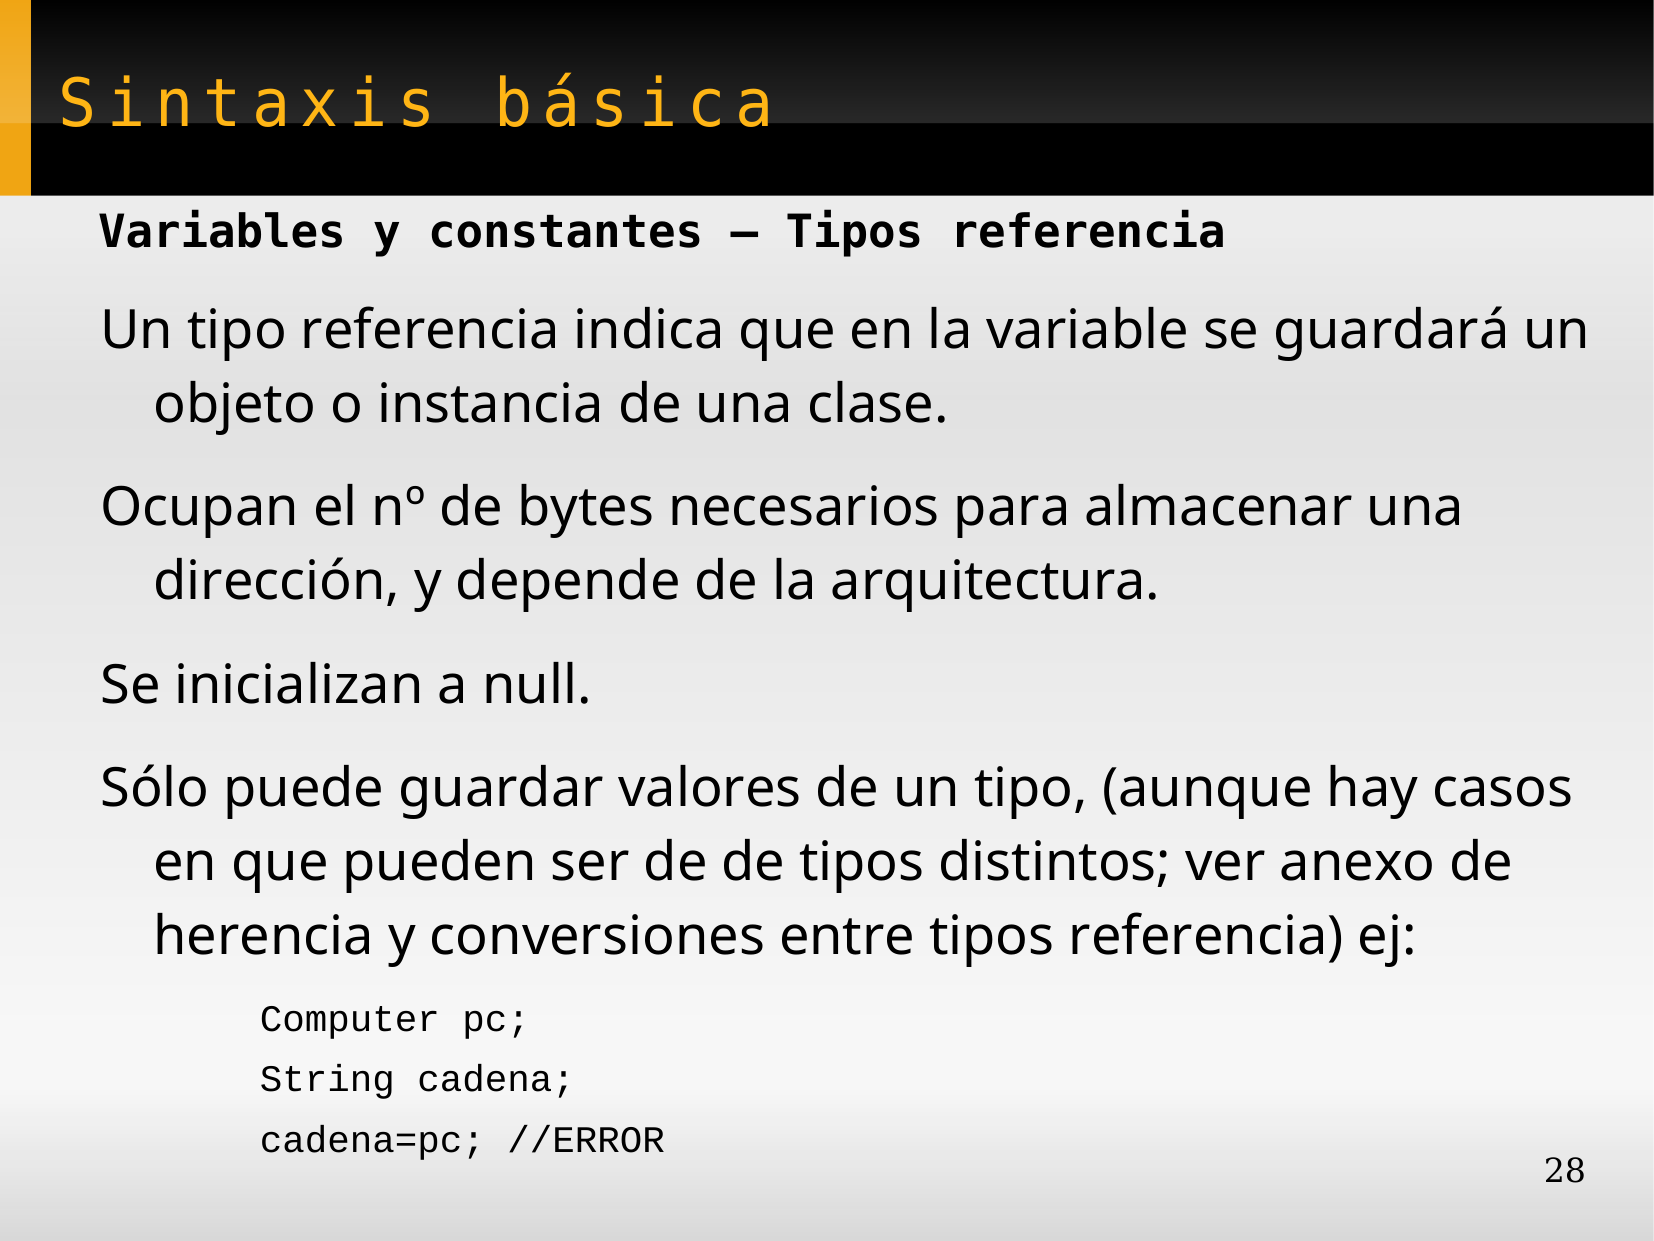

# Sintaxis básica
Variables y constantes – Tipos referencia
Un tipo referencia indica que en la variable se guardará un objeto o instancia de una clase.
Ocupan el nº de bytes necesarios para almacenar una dirección, y depende de la arquitectura.
Se inicializan a null.
Sólo puede guardar valores de un tipo, (aunque hay casos en que pueden ser de de tipos distintos; ver anexo de herencia y conversiones entre tipos referencia) ej:
Computer pc;
String cadena;
cadena=pc; //ERROR
28